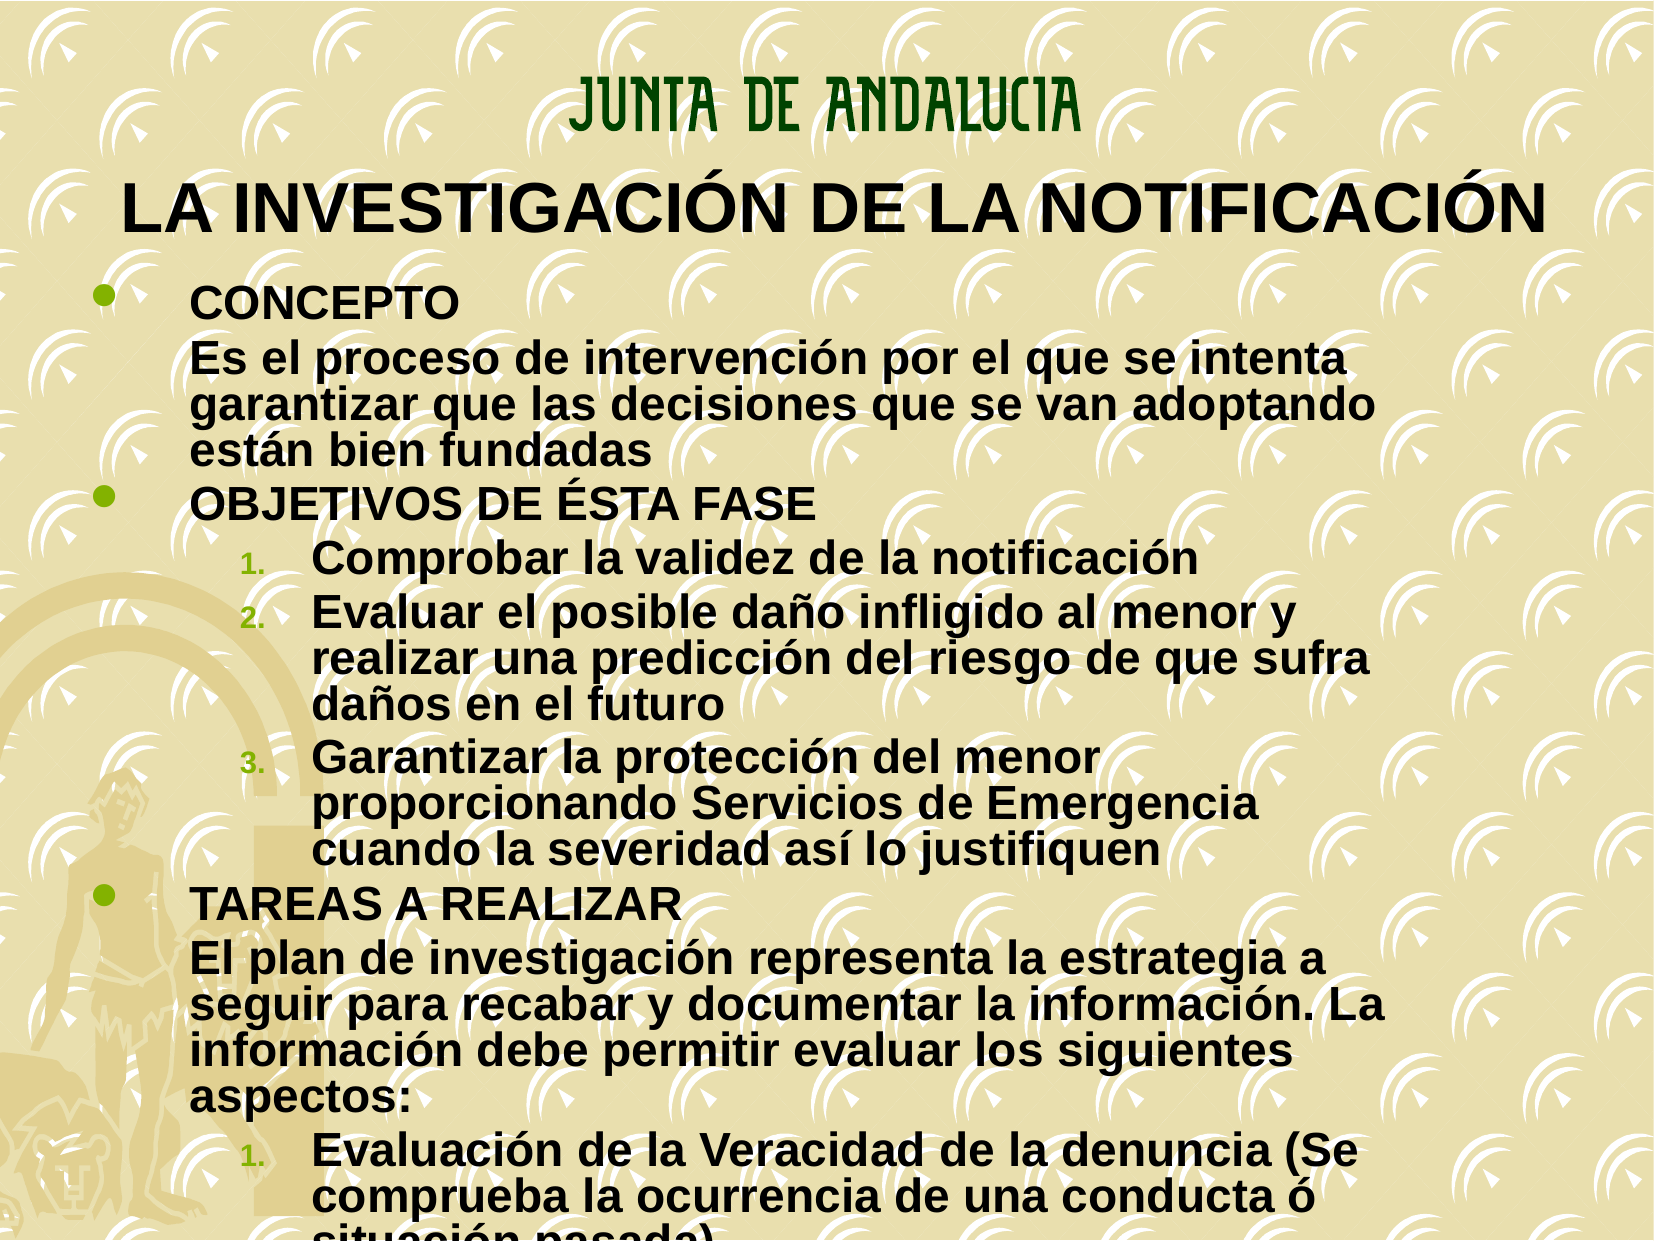

LA INVESTIGACIÓN DE LA NOTIFICACIÓN
CONCEPTO
	Es el proceso de intervención por el que se intenta garantizar que las decisiones que se van adoptando están bien fundadas
OBJETIVOS DE ÉSTA FASE
Comprobar la validez de la notificación
Evaluar el posible daño infligido al menor y realizar una predicción del riesgo de que sufra daños en el futuro
Garantizar la protección del menor proporcionando Servicios de Emergencia cuando la severidad así lo justifiquen
TAREAS A REALIZAR
	El plan de investigación representa la estrategia a seguir para recabar y documentar la información. La información debe permitir evaluar los siguientes aspectos:
Evaluación de la Veracidad de la denuncia (Se comprueba la ocurrencia de una conducta ó situación pasada)
Evaluación de la Severidad del daño infligido (posibles consecuencias actuales que la desprotección tiene en el niño)
Evaluación del Riesgo de Maltrato (Probabilidad que el niño tiene de volver a sufrir una situación de desprotección)
Evaluación del Grado en que las necesidades básicas están cubiertas y de los recursos familiares y sociales del entorno
#